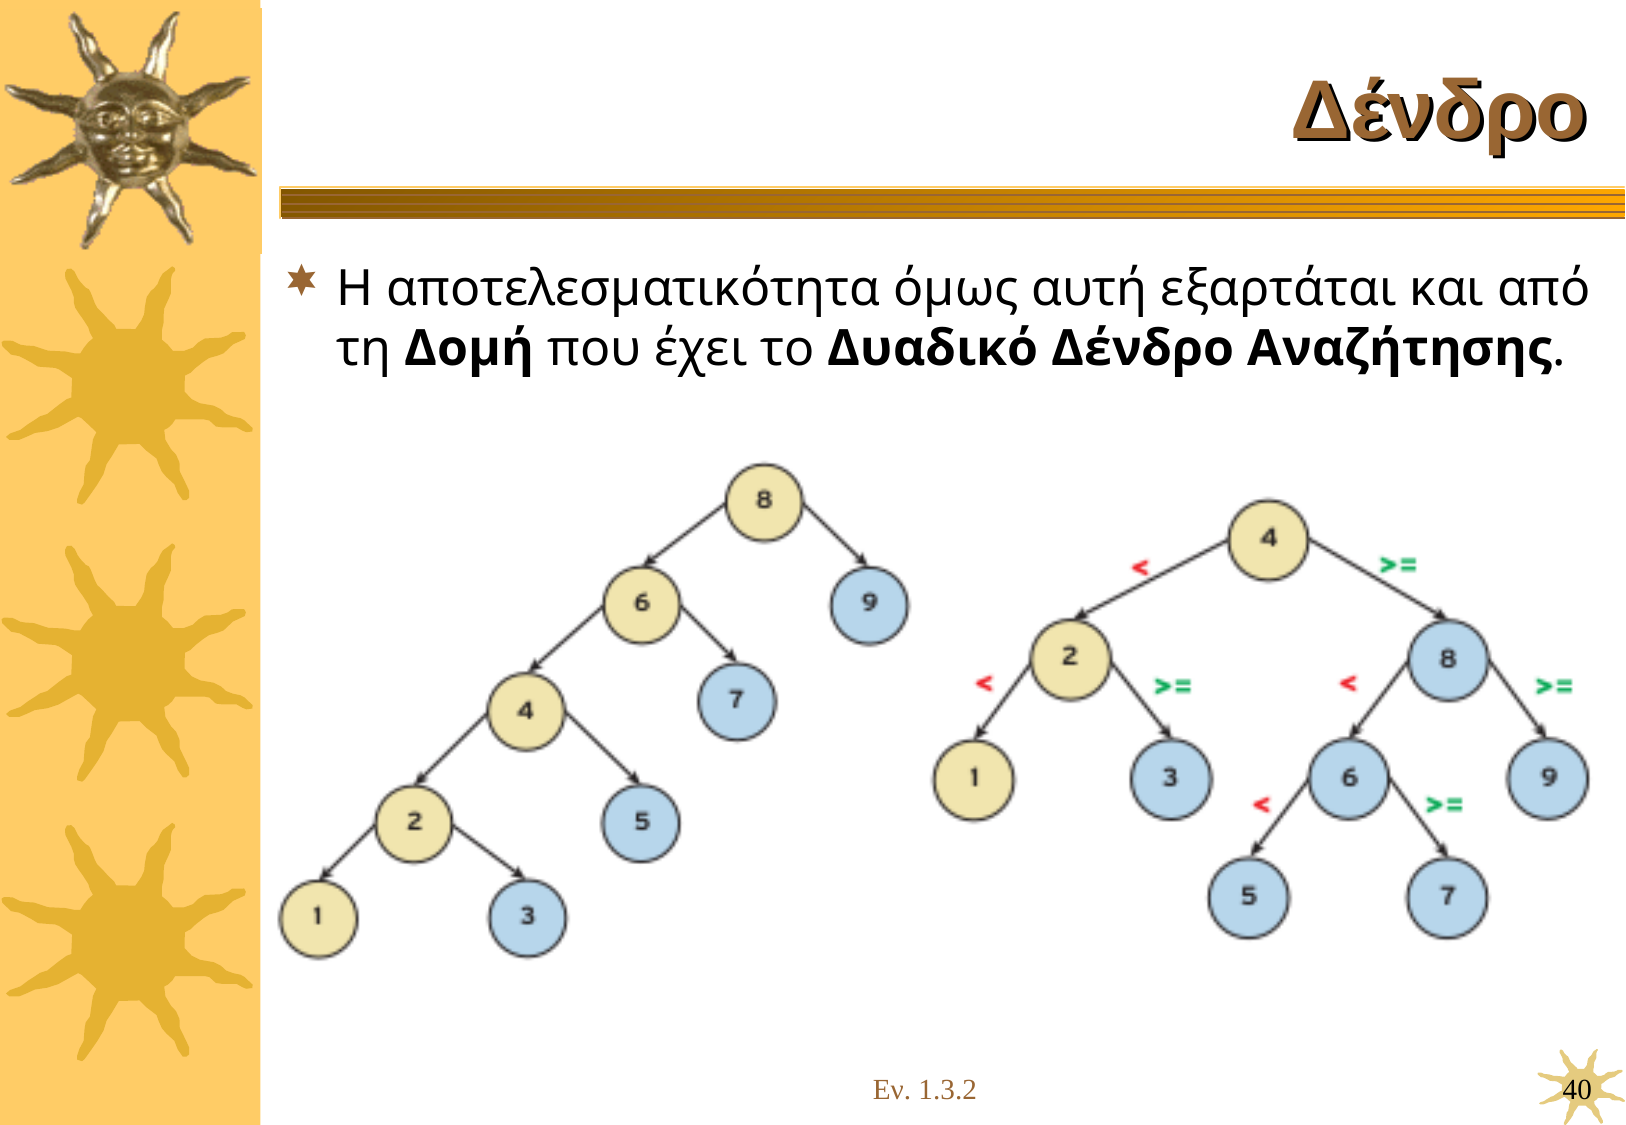

Δένδρο
Η αποτελεσματικότητα όμως αυτή εξαρτάται και από τη Δομή που έχει το Δυαδικό Δένδρο Αναζήτησης.
Εν. 1.3.2
40